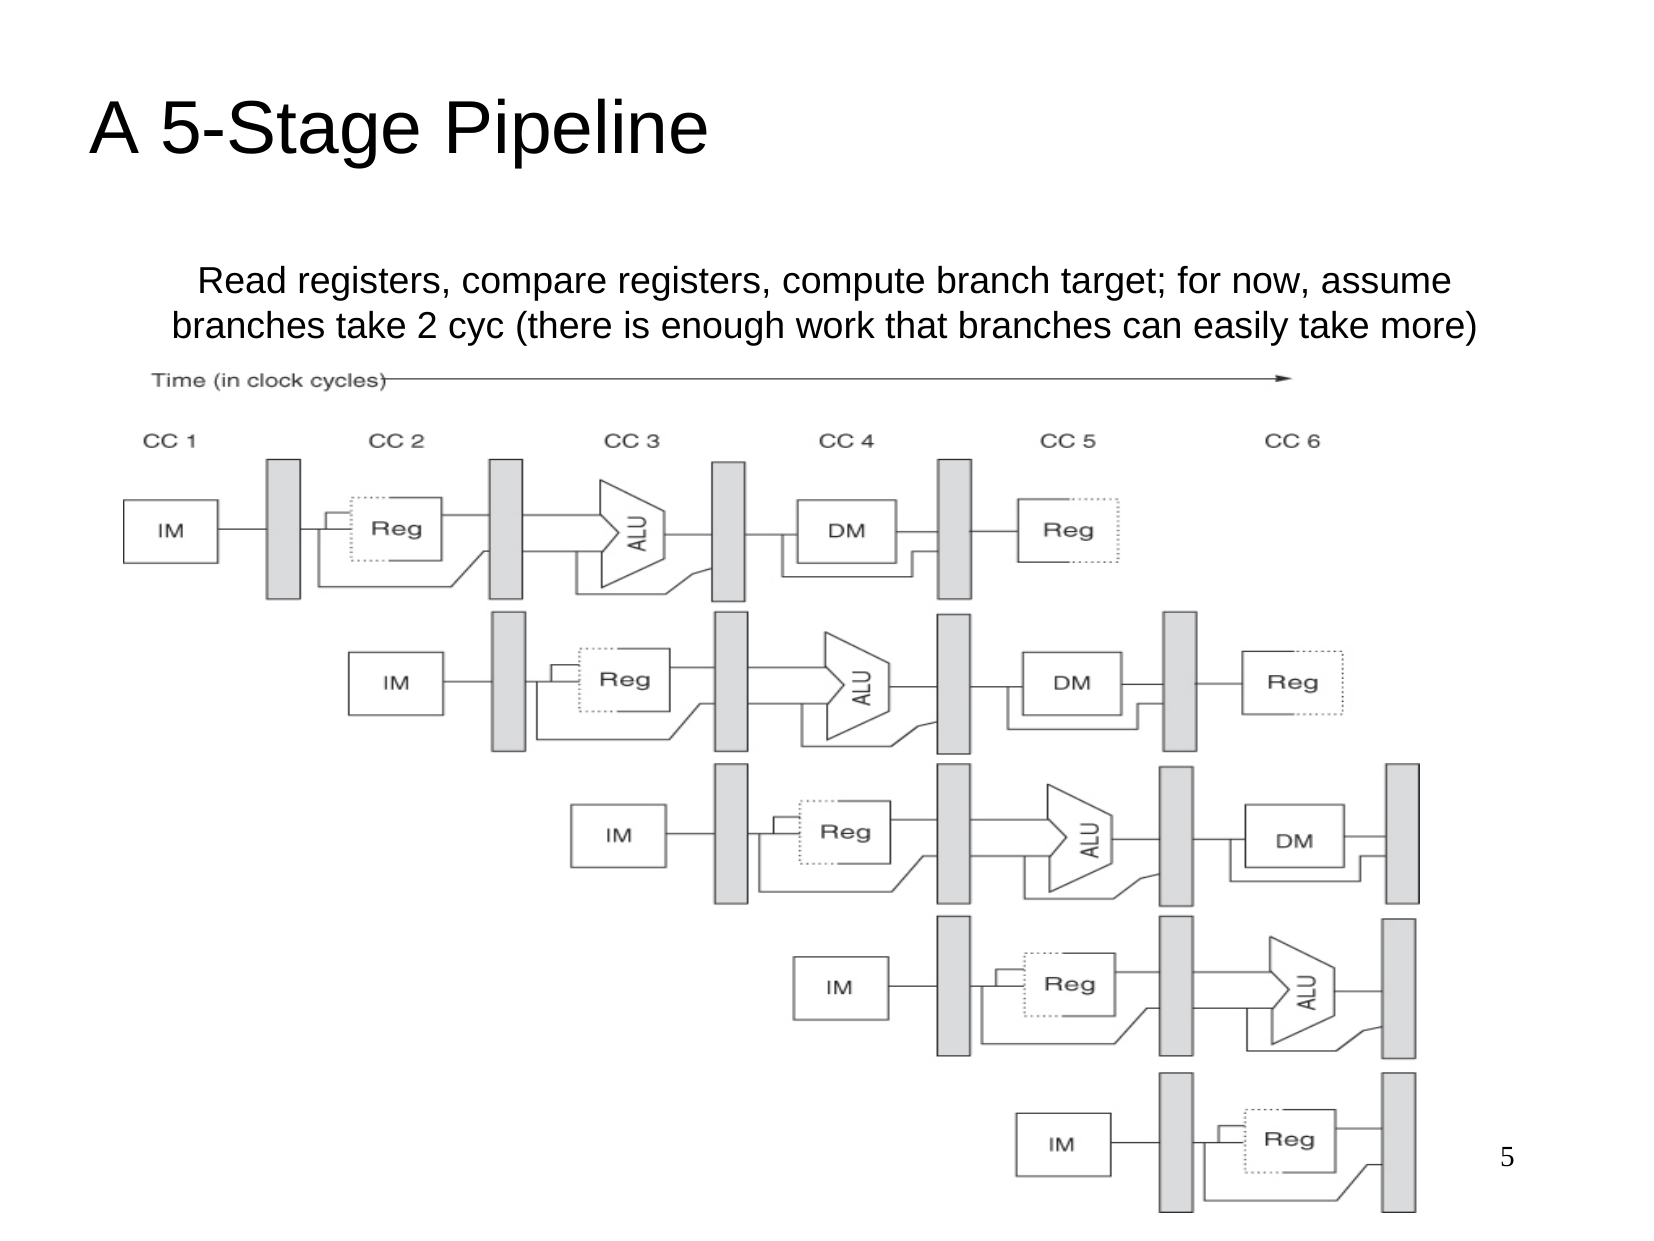

A 5-Stage Pipeline
Read registers, compare registers, compute branch target; for now, assume
branches take 2 cyc (there is enough work that branches can easily take more)